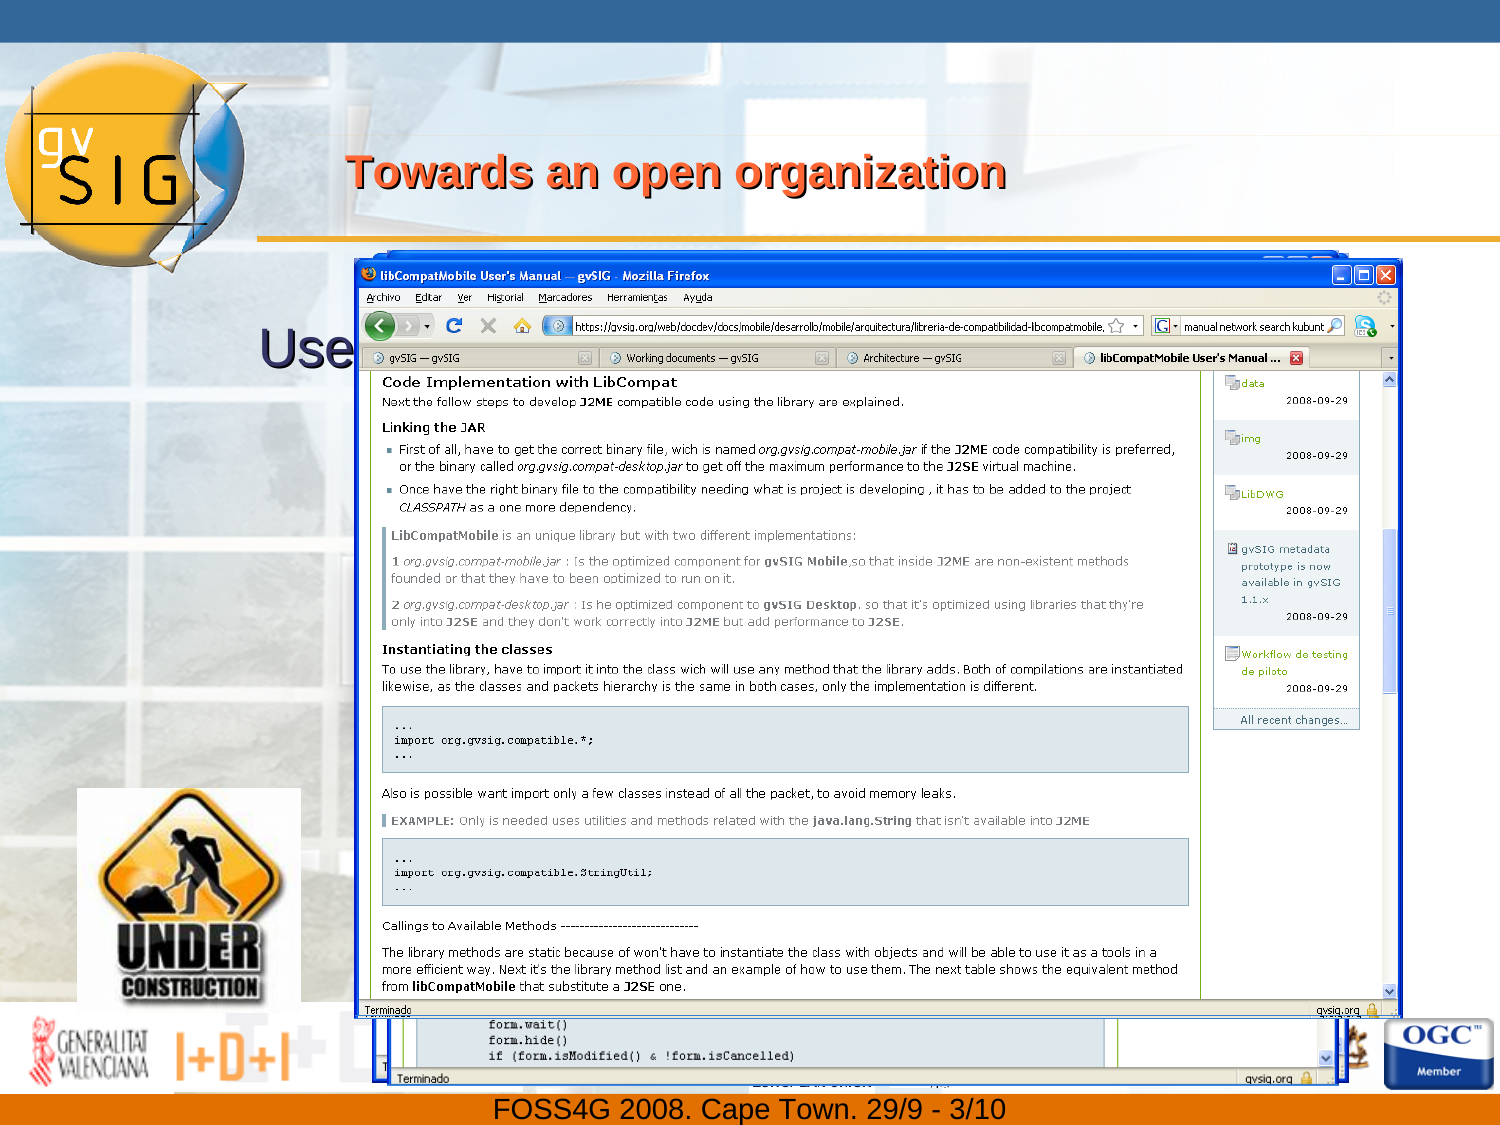

Towards an open organization
# User & technical documentation available
(under construction)
http://gvsig.org